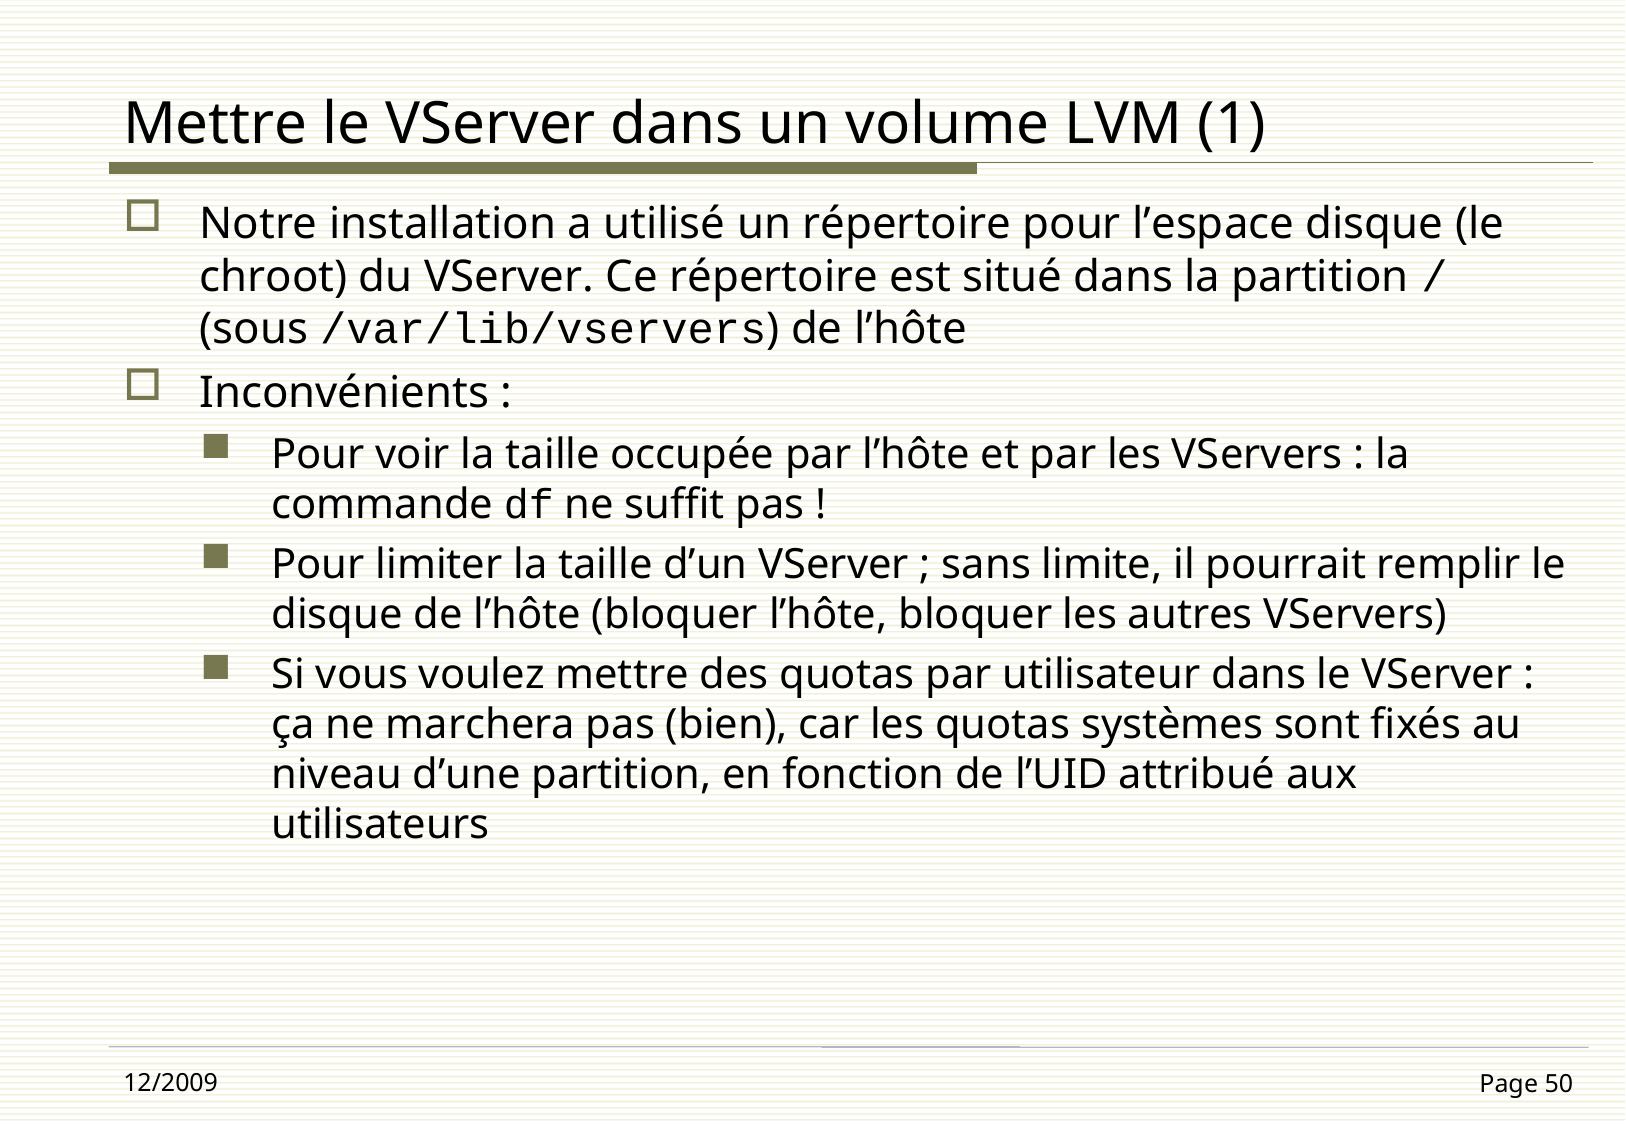

# Mettre le VServer dans un volume LVM (1)‏
Notre installation a utilisé un répertoire pour l’espace disque (le chroot) du VServer. Ce répertoire est situé dans la partition / (sous /var/lib/vservers) de l’hôte
Inconvénients :
Pour voir la taille occupée par l’hôte et par les VServers : la commande df ne suffit pas !
Pour limiter la taille d’un VServer ; sans limite, il pourrait remplir le disque de l’hôte (bloquer l’hôte, bloquer les autres VServers)‏
Si vous voulez mettre des quotas par utilisateur dans le VServer : ça ne marchera pas (bien), car les quotas systèmes sont fixés au niveau d’une partition, en fonction de l’UID attribué aux utilisateurs
50